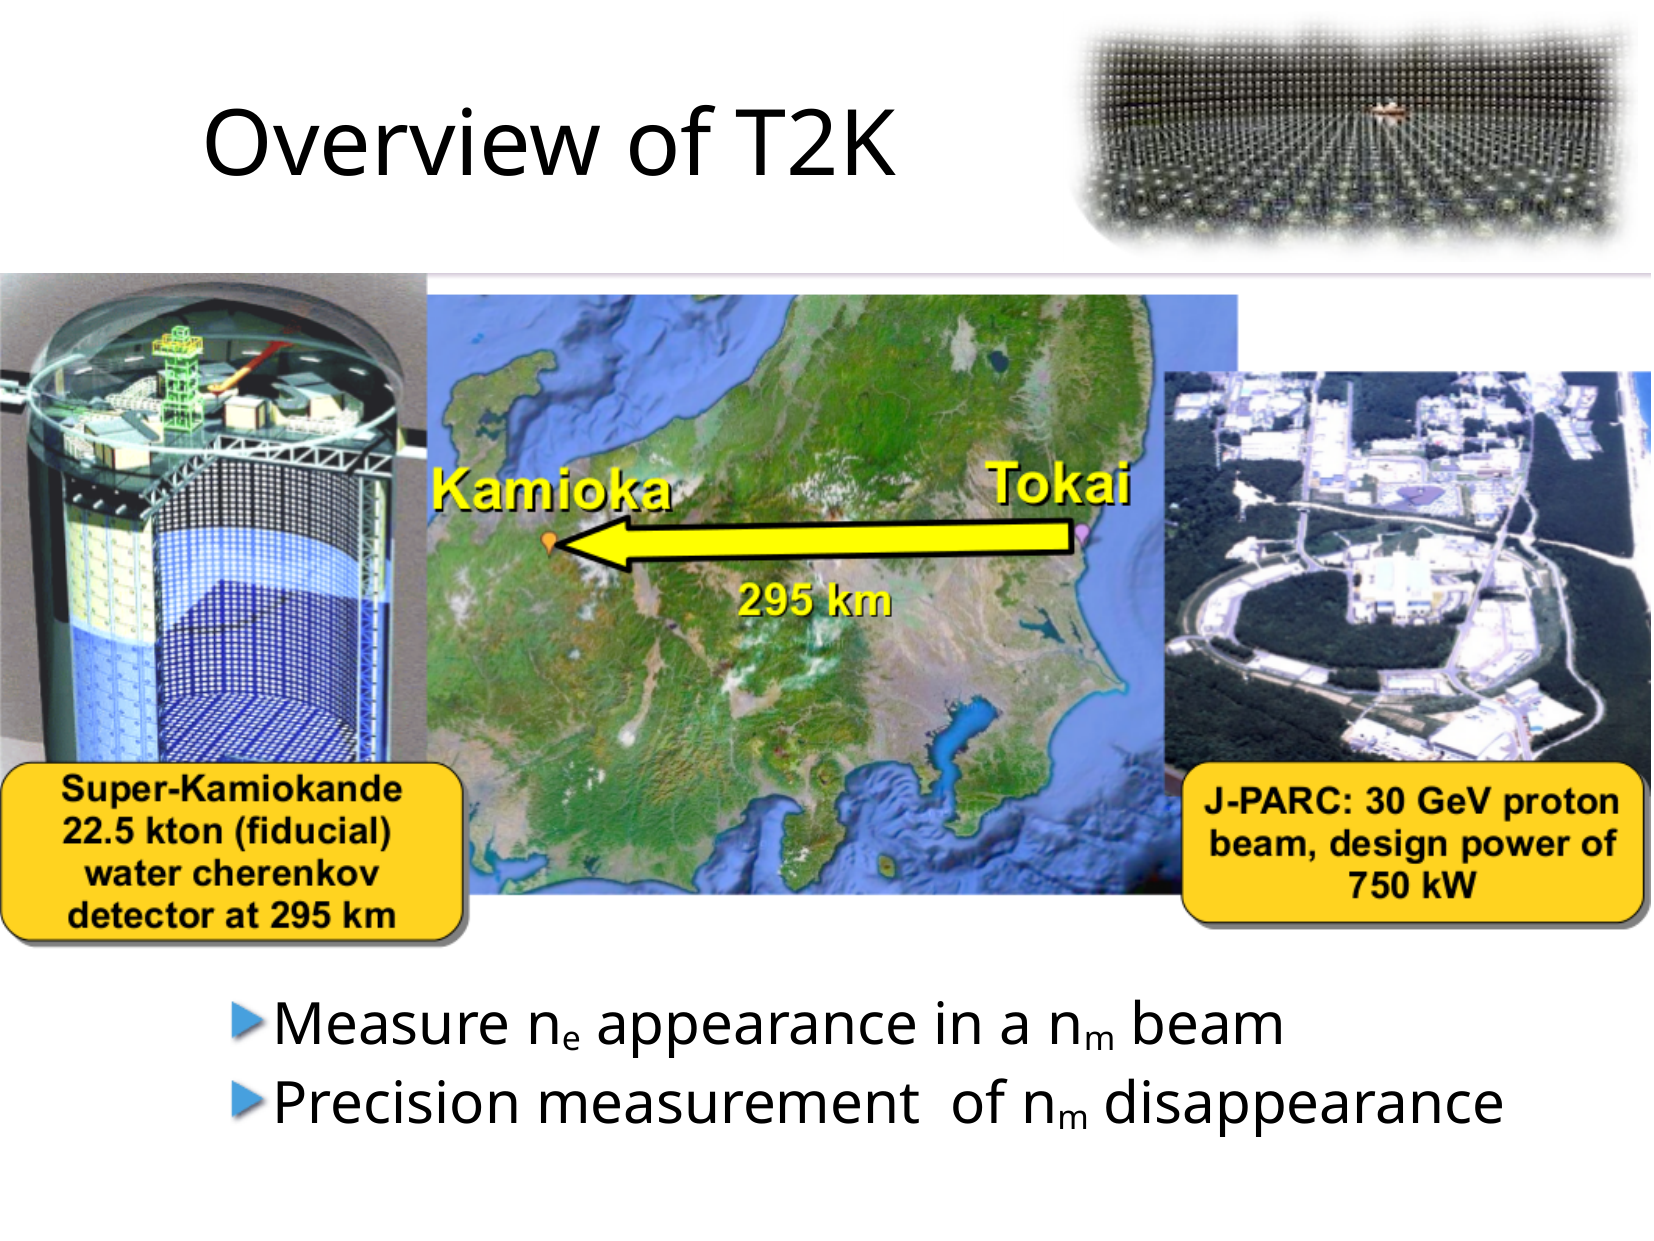

# Overview of T2K
Measure ne appearance in a nm beam
Precision measurement of nm disappearance